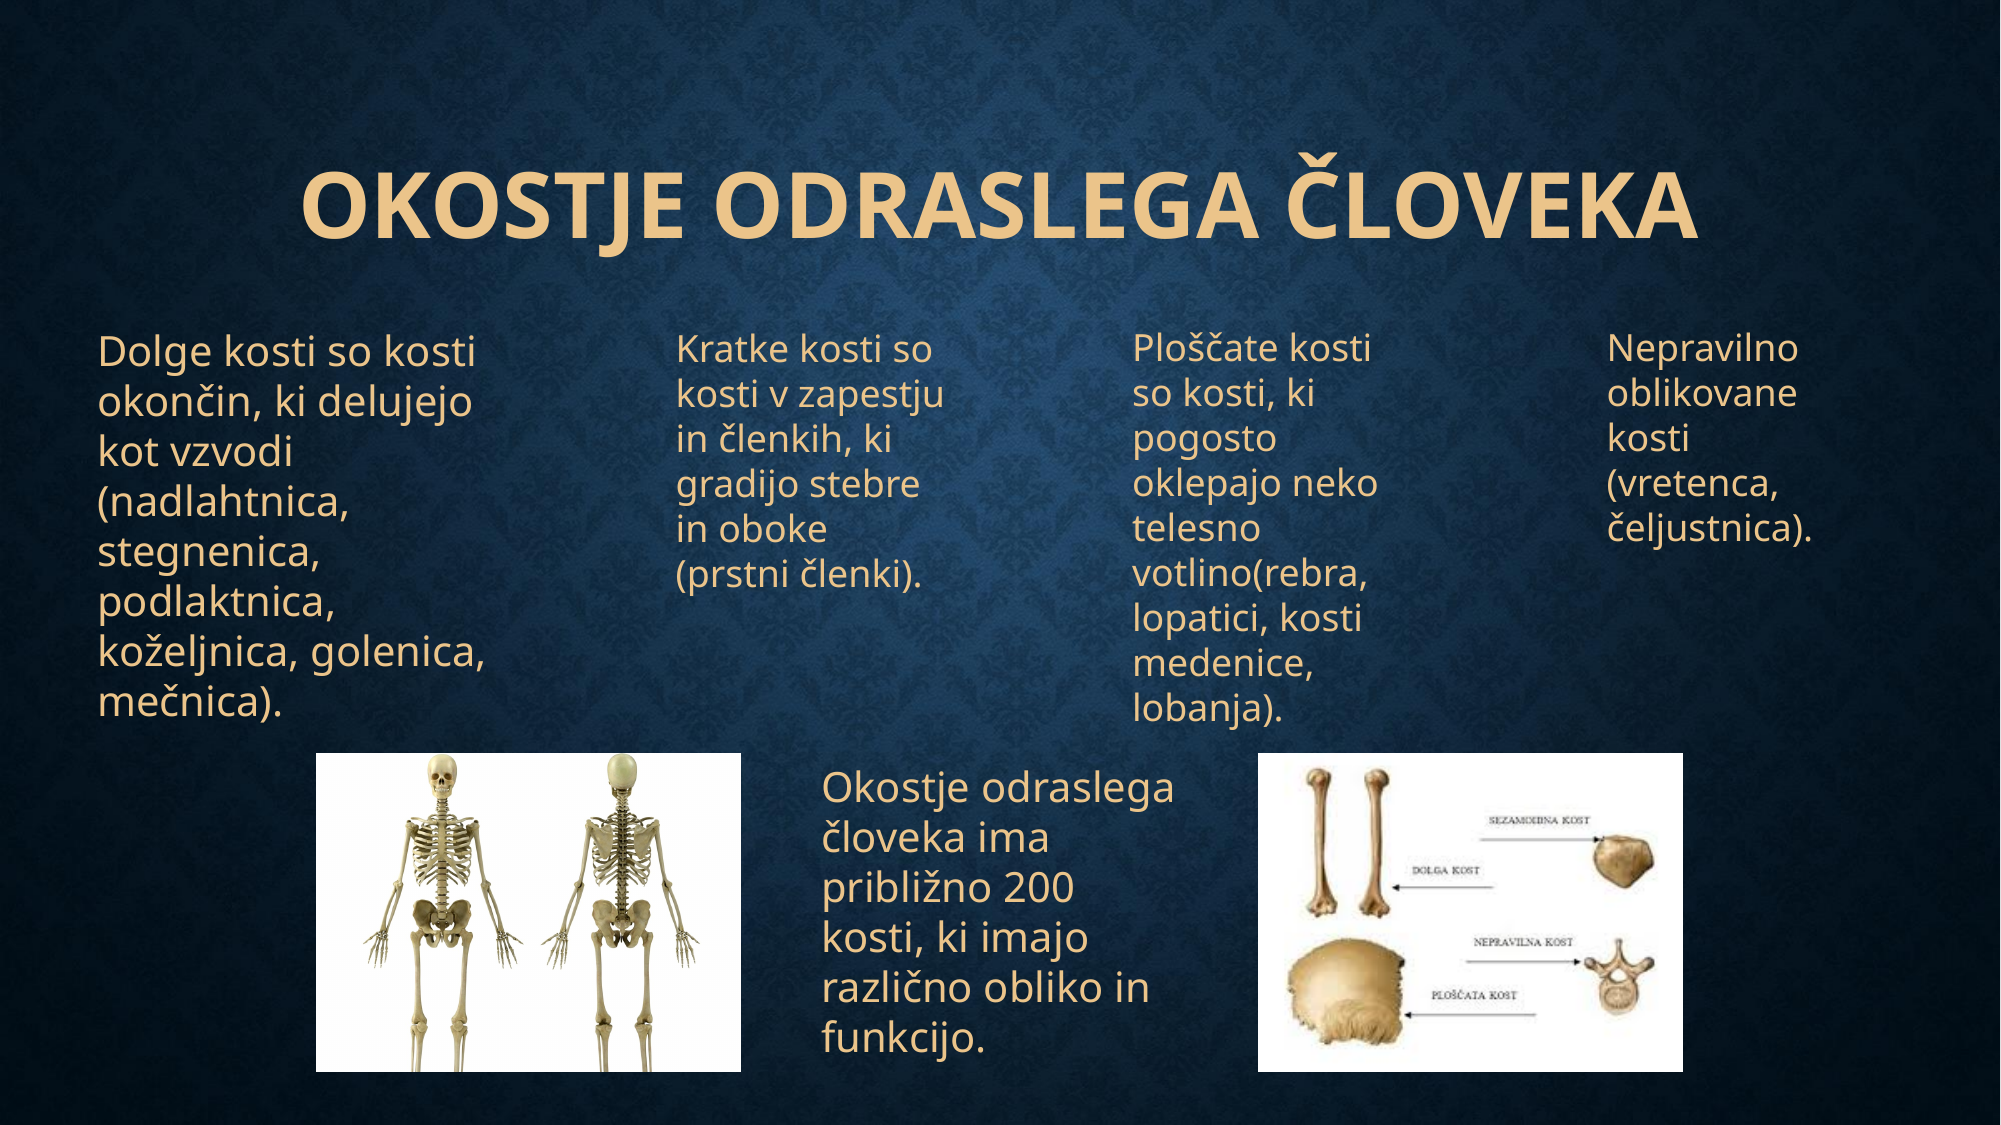

# OKOSTJE ODRASLEGA ČLOVEKA
Ploščate kosti so kosti, ki pogosto oklepajo neko telesno votlino(rebra, lopatici, kosti medenice, lobanja).
Nepravilno oblikovane kosti (vretenca, čeljustnica).
Dolge kosti so kosti okončin, ki delujejo kot vzvodi (nadlahtnica, stegnenica, podlaktnica, koželjnica, golenica, mečnica).
Kratke kosti so kosti v zapestju in členkih, ki gradijo stebre in oboke (prstni členki).
Okostje odraslega človeka ima približno 200 kosti, ki imajo različno obliko in funkcijo.